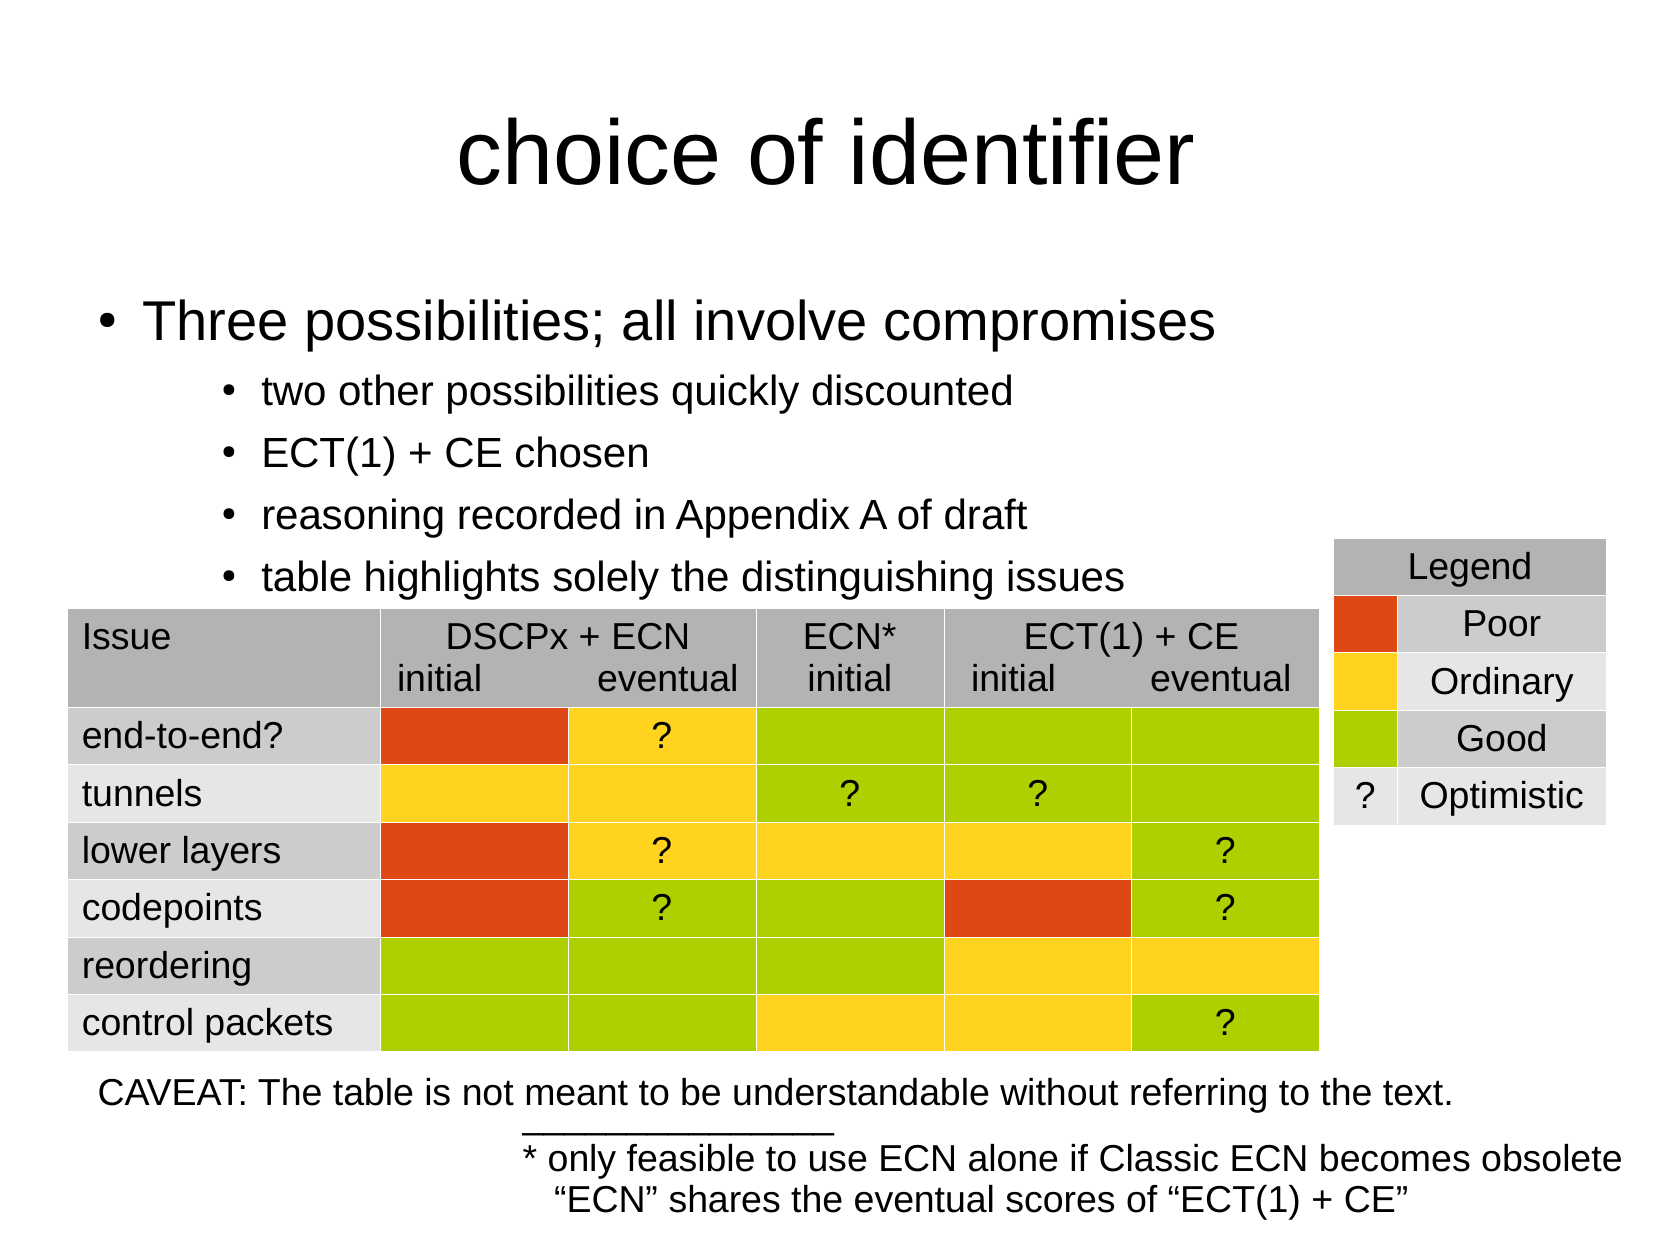

# choice of identifier
Three possibilities; all involve compromises
two other possibilities quickly discounted
ECT(1) + CE chosen
reasoning recorded in Appendix A of draft
table highlights solely the distinguishing issues
| Legend | |
| --- | --- |
| | Poor |
| | Ordinary |
| | Good |
| ? | Optimistic |
| Issue | DSCPx + ECN initial eventual | | ECN\* initial | ECT(1) + CE initial eventual | |
| --- | --- | --- | --- | --- | --- |
| end-to-end? | | ? | | | |
| tunnels | | | ? | ? | |
| lower layers | | ? | | | ? |
| codepoints | | ? | | | ? |
| reordering | | | | | |
| control packets | | | | | ? |
CAVEAT: The table is not meant to be understandable without referring to the text.
_______________
* only feasible to use ECN alone if Classic ECN becomes obsolete
 “ECN” shares the eventual scores of “ECT(1) + CE”